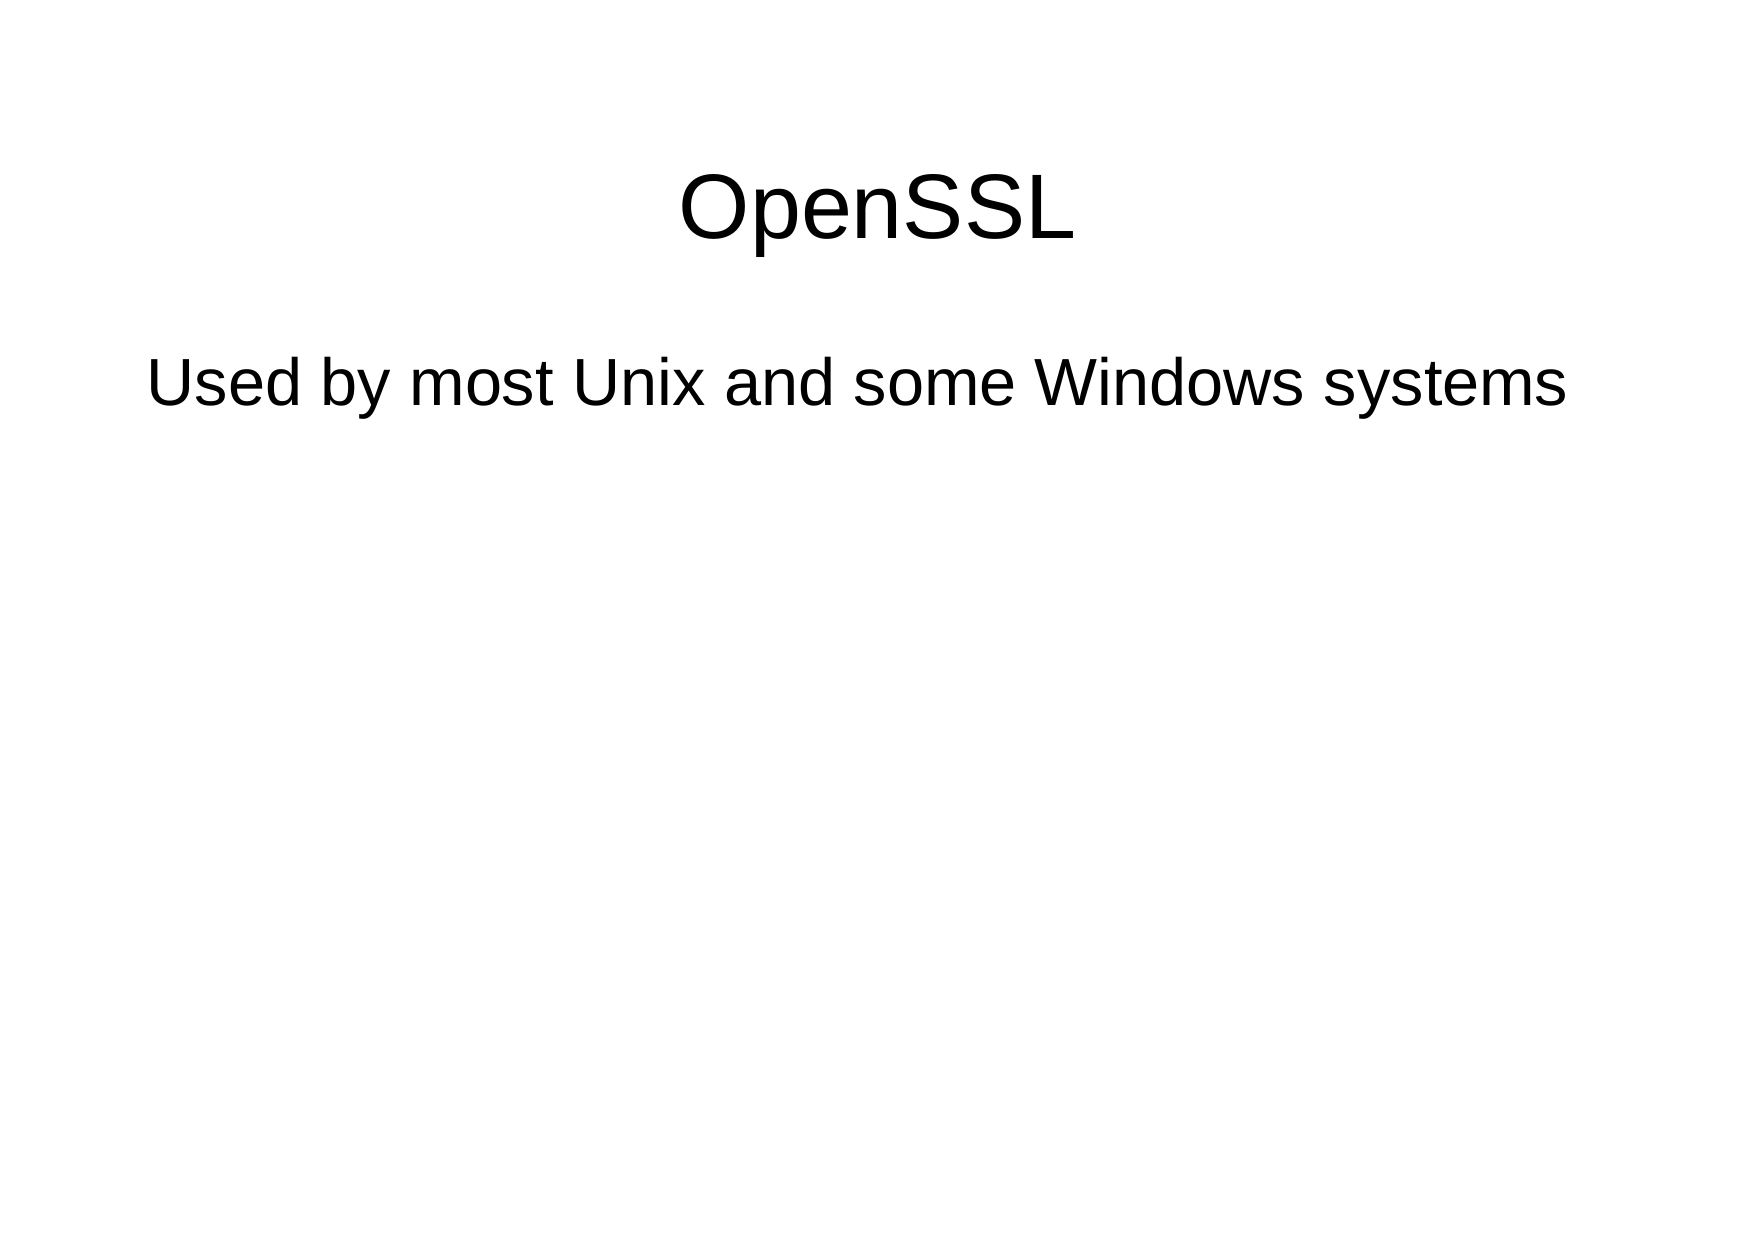

# OpenSSL
Used by most Unix and some Windows systems